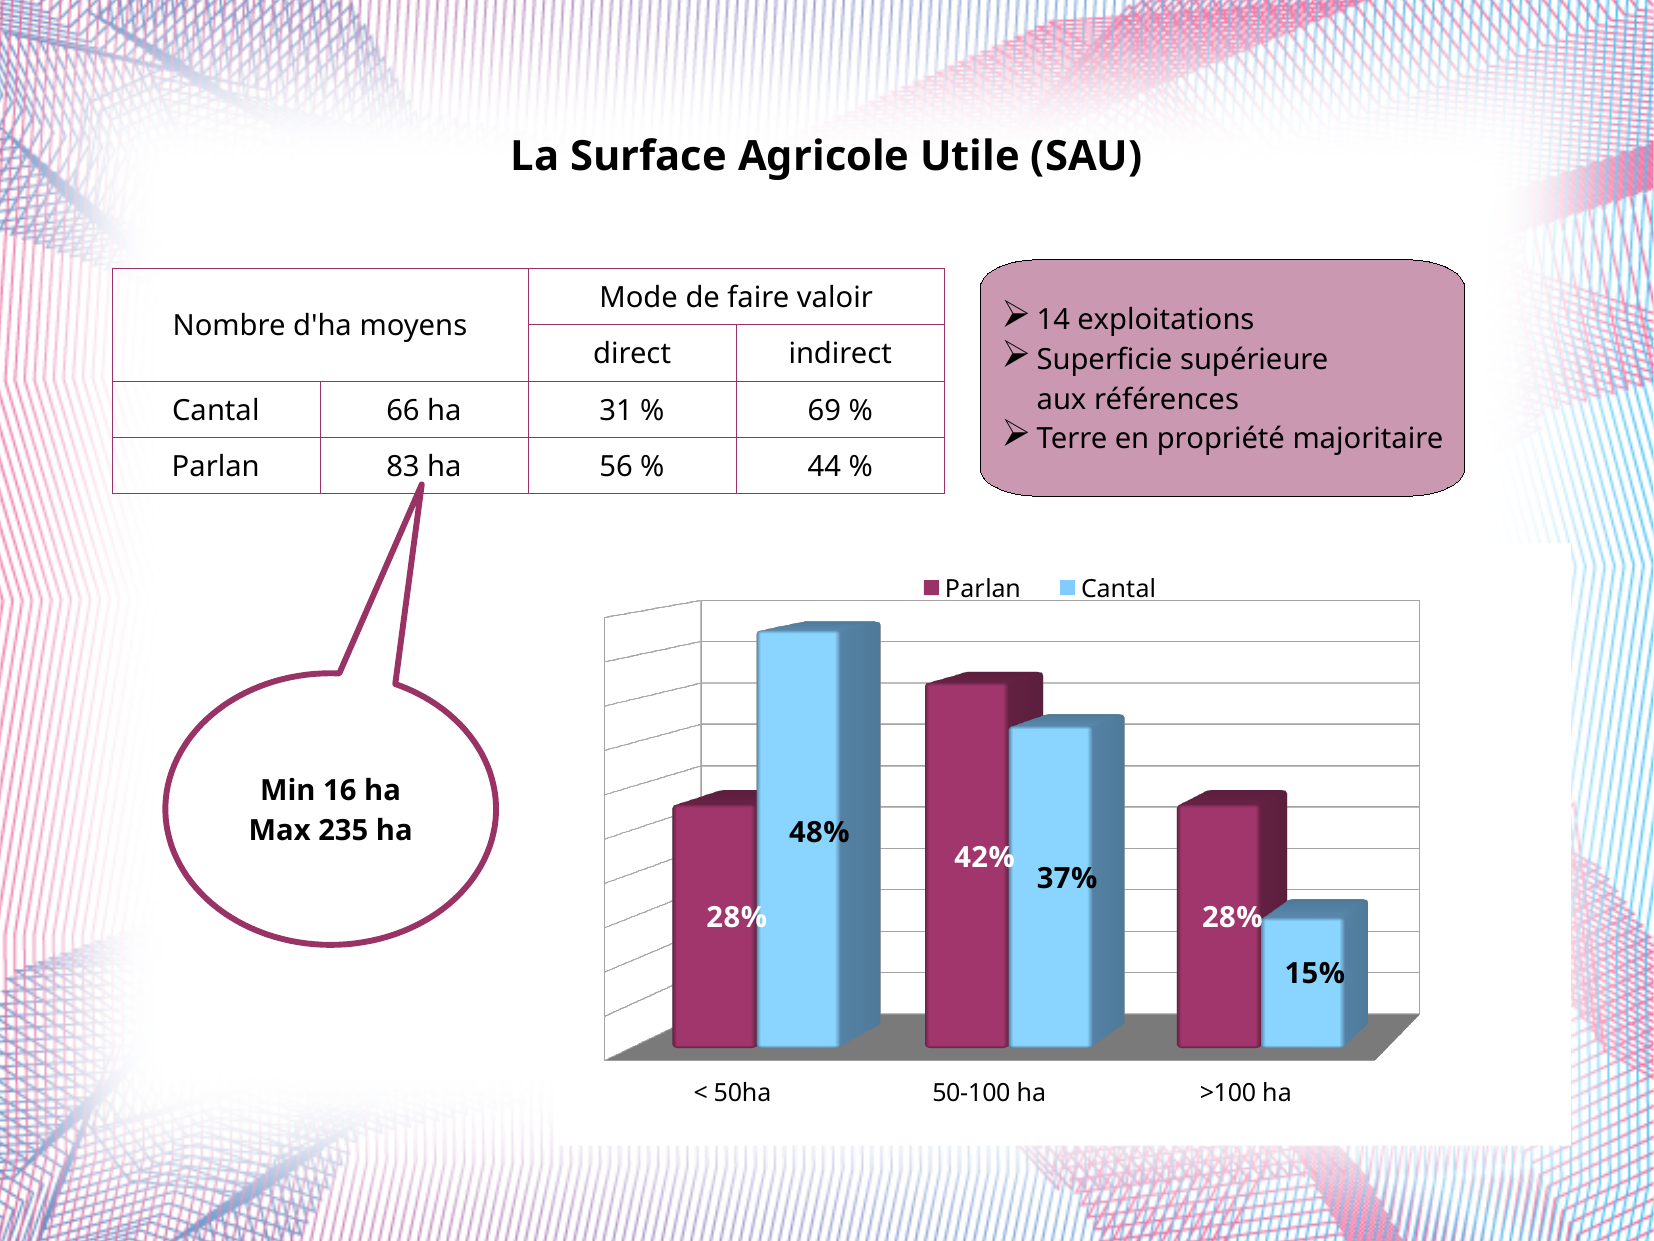

La Surface Agricole Utile (SAU)
14 exploitations
Superficie supérieure
aux références
Terre en propriété majoritaire
| Nombre d'ha moyens | | Mode de faire valoir | |
| --- | --- | --- | --- |
| | | direct | indirect |
| Cantal | 66 ha | 31 % | 69 % |
| Parlan | 83 ha | 56 % | 44 % |
[unsupported chart]
Min 16 ha
Max 235 ha